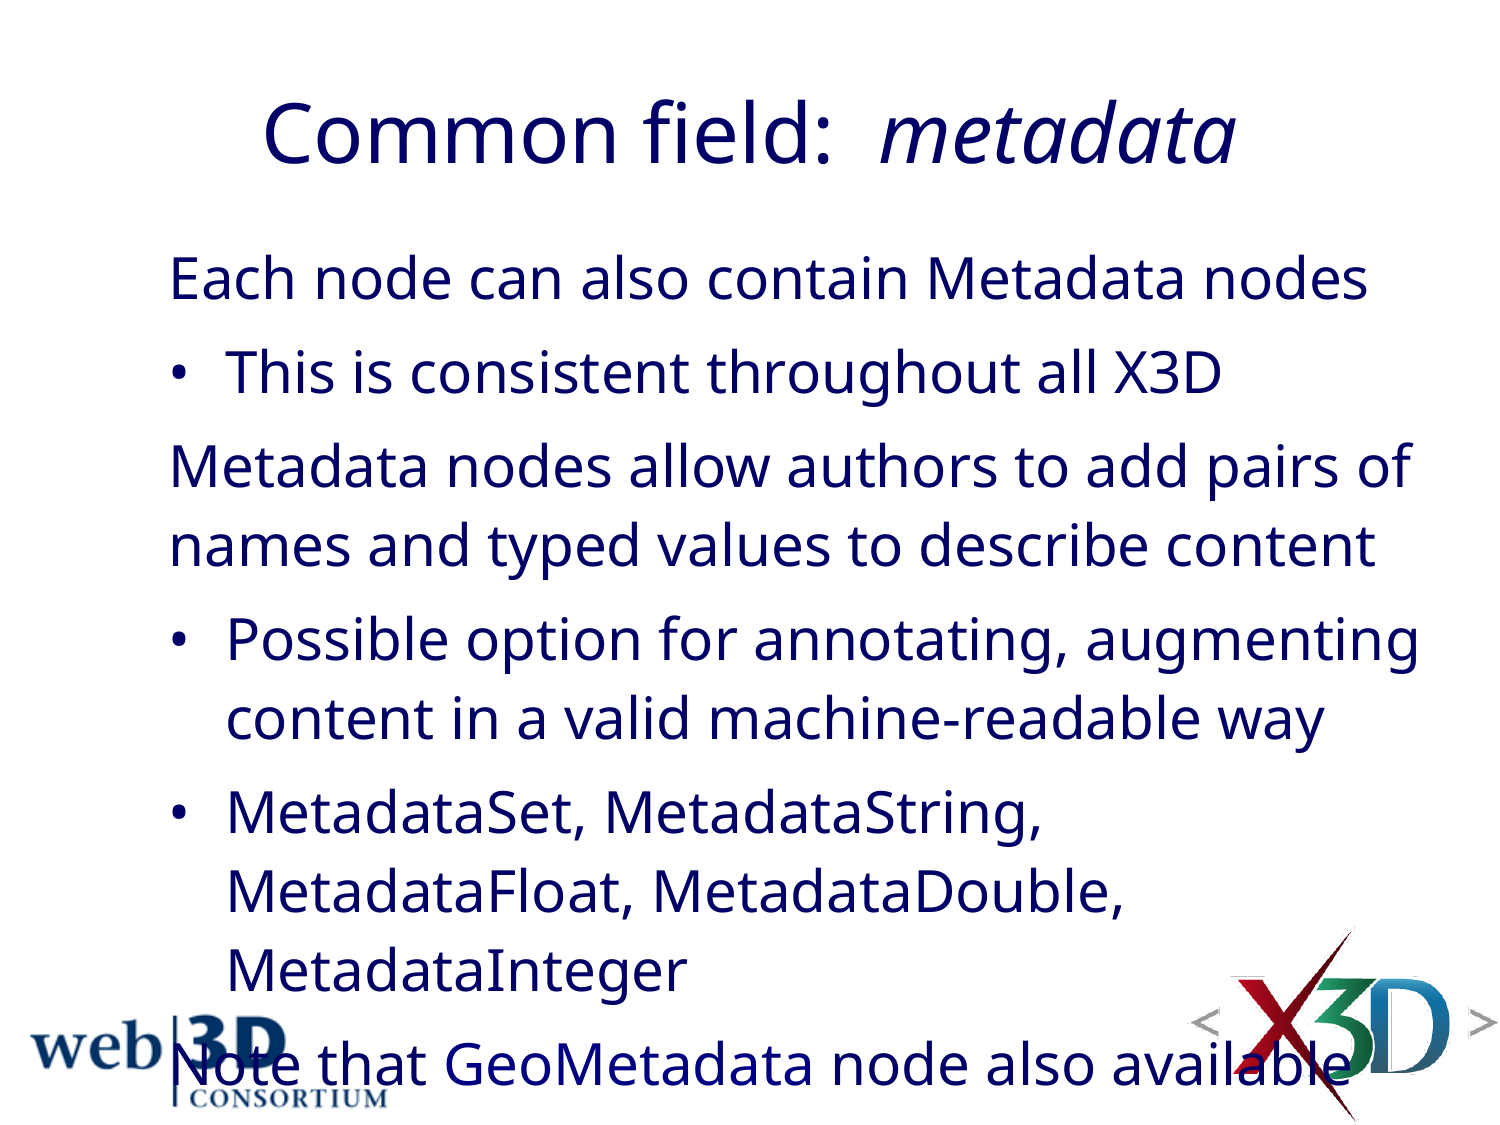

# Common field: metadata
Each node can also contain Metadata nodes
This is consistent throughout all X3D
Metadata nodes allow authors to add pairs of names and typed values to describe content
Possible option for annotating, augmenting content in a valid machine-readable way
MetadataSet, MetadataString, MetadataFloat, MetadataDouble, MetadataInteger
Note that GeoMetadata node also available